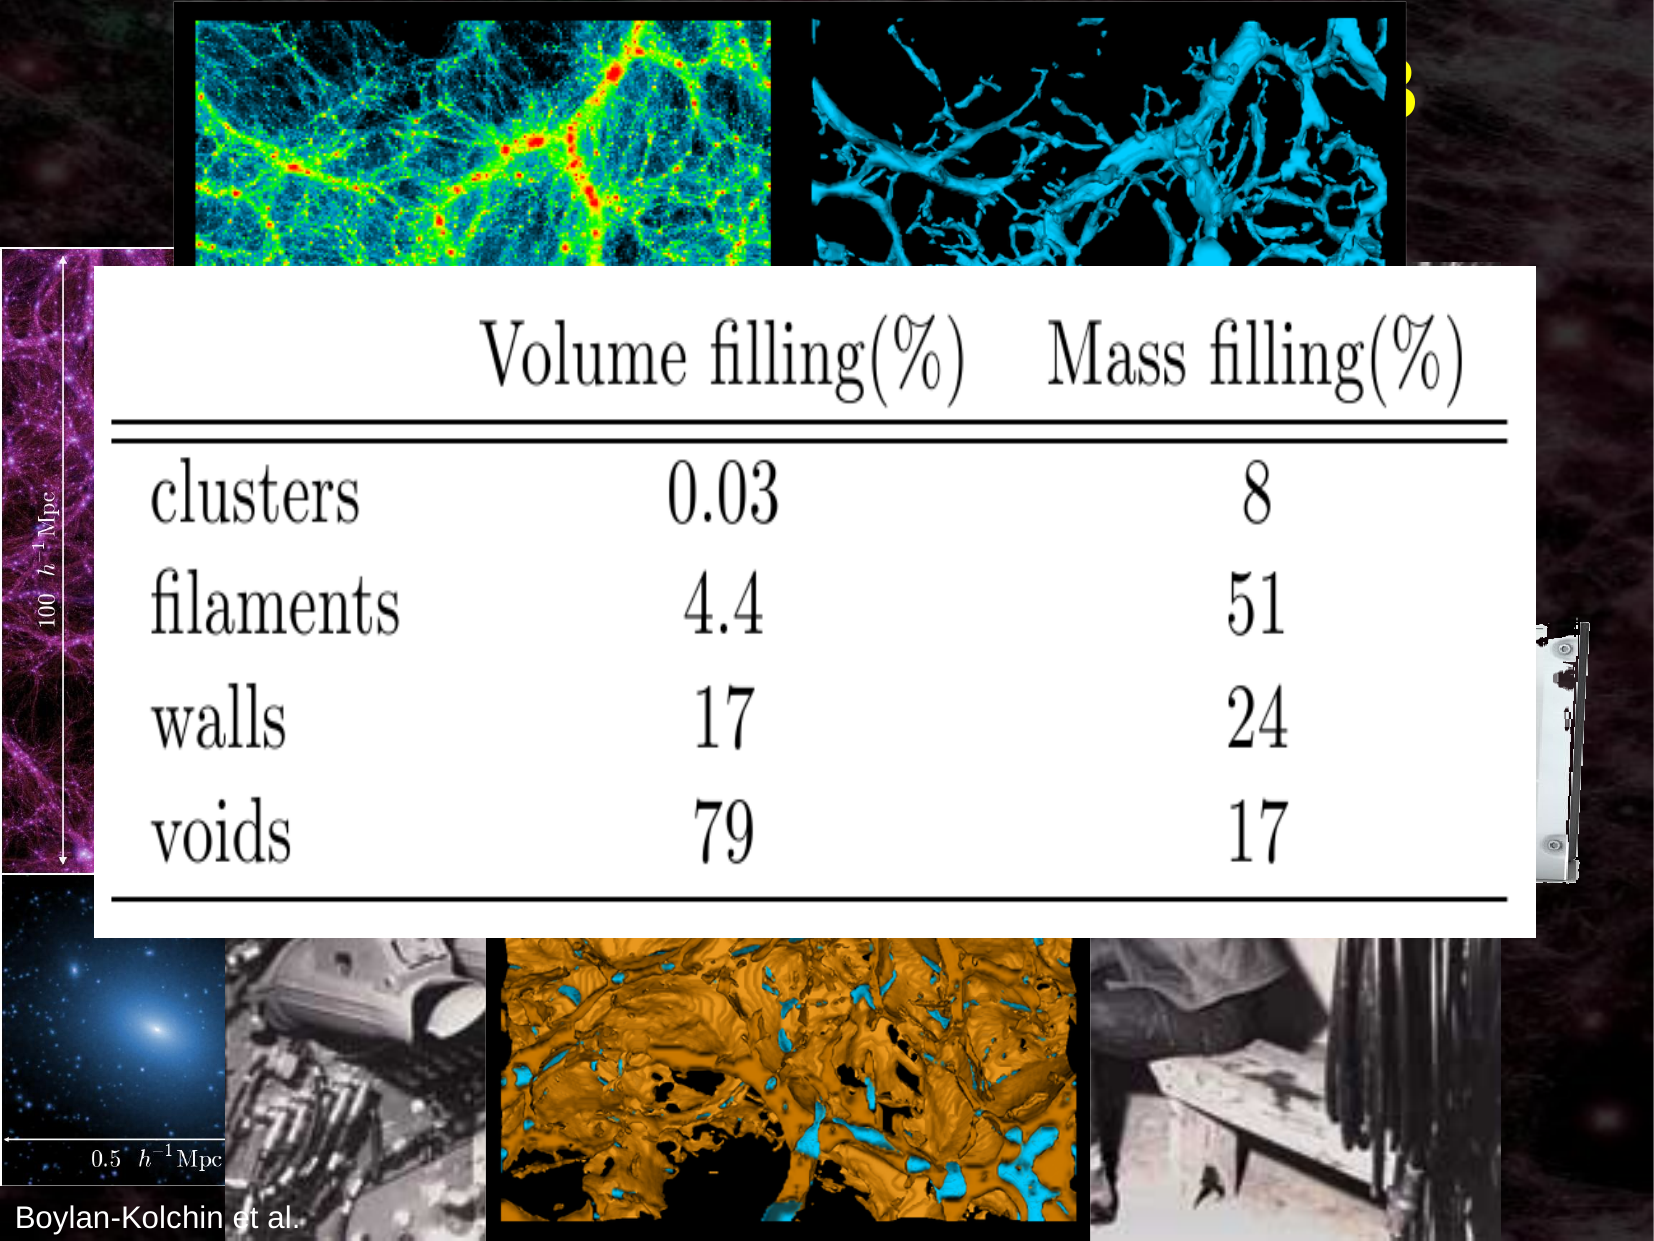

# Untangling the Cosmic WEB in Millennium 2
Boylan-Kolchin et al.